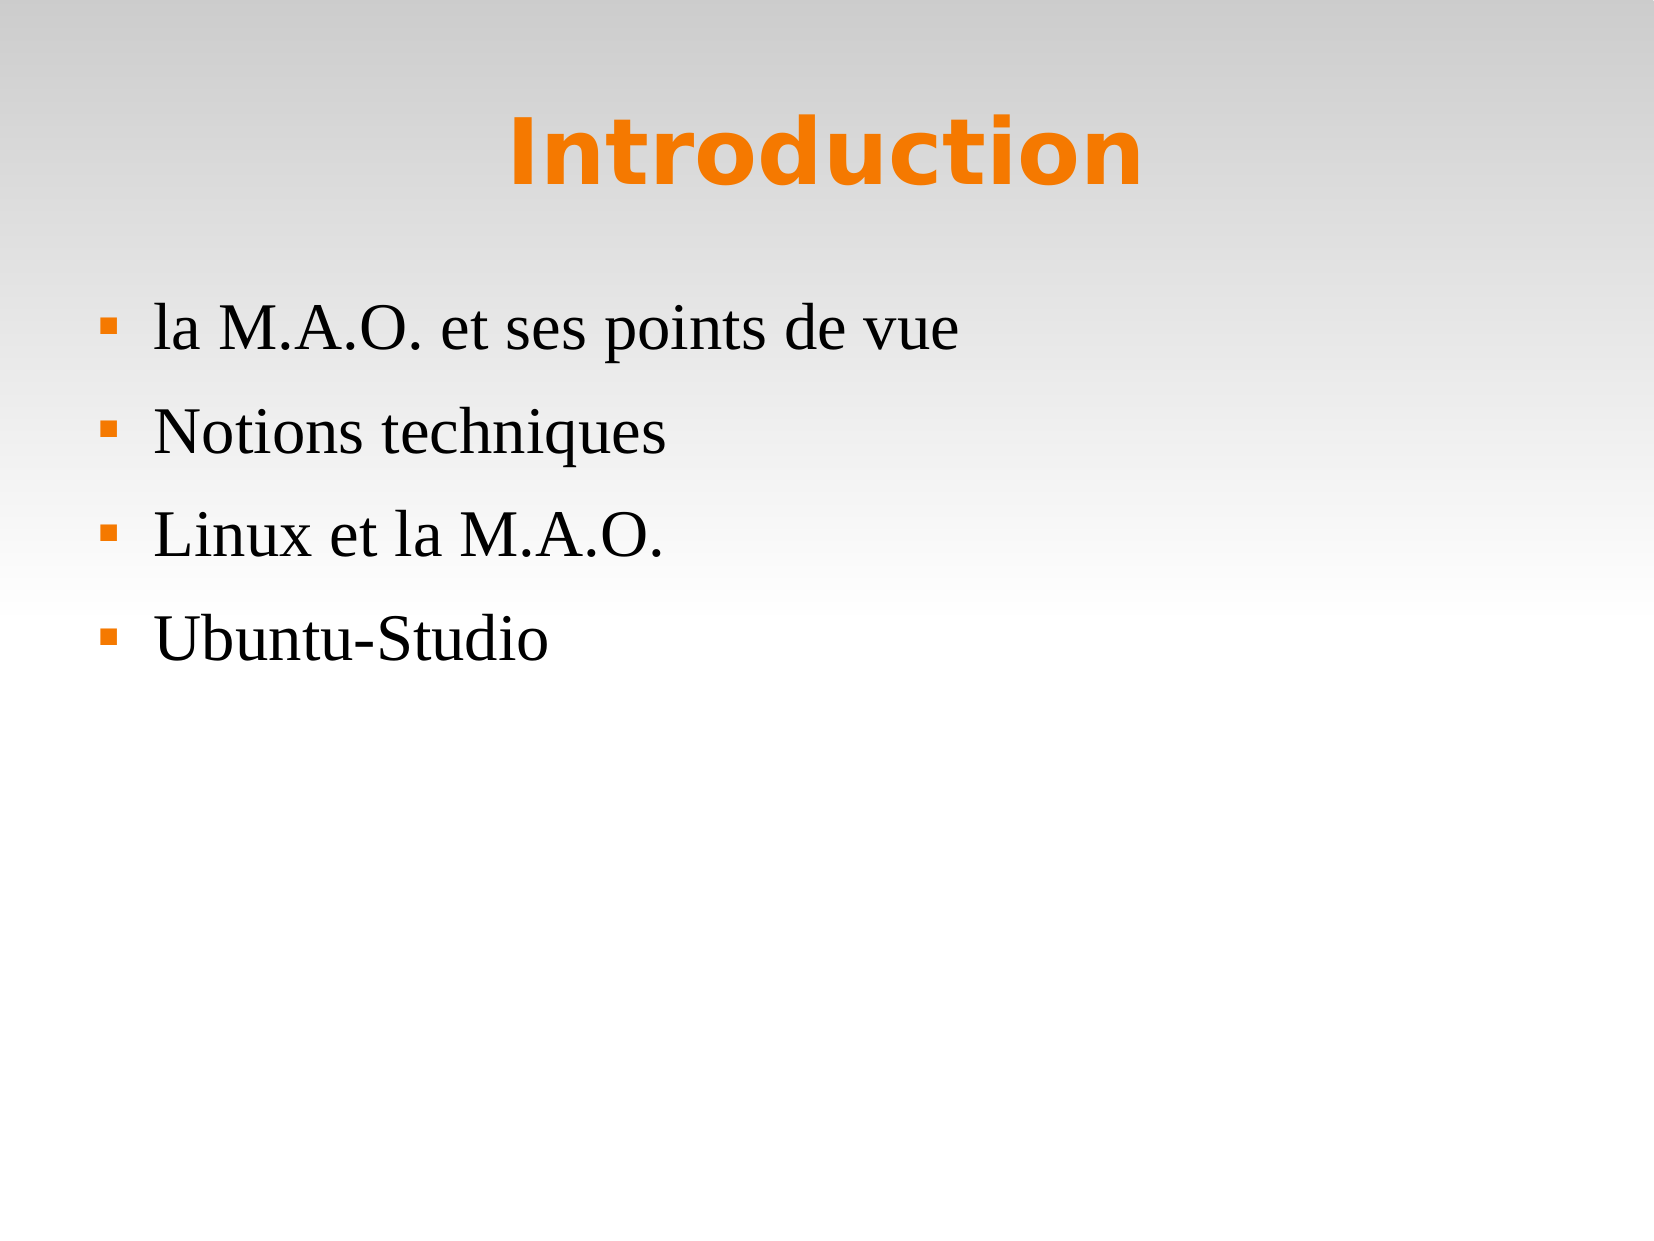

# Introduction
la M.A.O. et ses points de vue
Notions techniques
Linux et la M.A.O.
Ubuntu-Studio